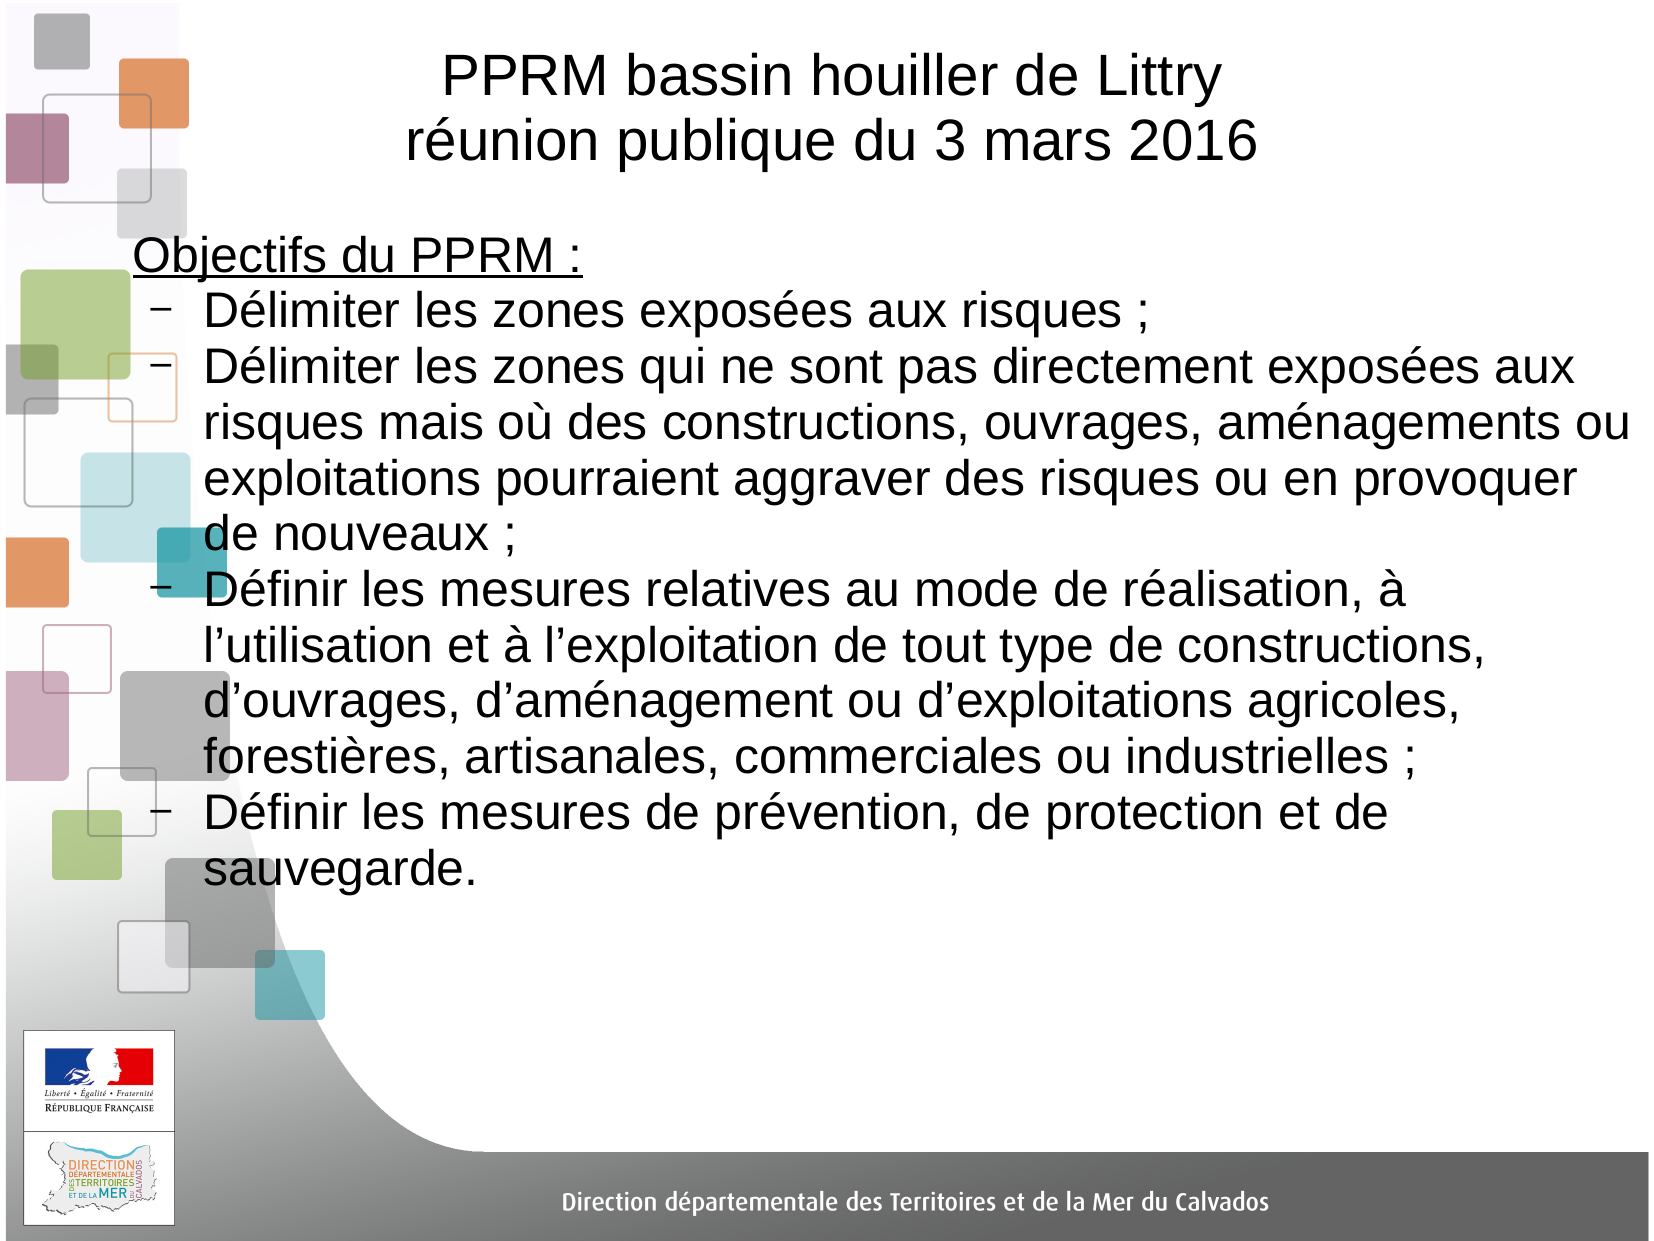

# PPRM bassin houiller de Littry réunion publique du 3 mars 2016
Objectifs du PPRM :
Délimiter les zones exposées aux risques ;
Délimiter les zones qui ne sont pas directement exposées aux risques mais où des constructions, ouvrages, aménagements ou exploitations pourraient aggraver des risques ou en provoquer de nouveaux ;
Définir les mesures relatives au mode de réalisation, à l’utilisation et à l’exploitation de tout type de constructions, d’ouvrages, d’aménagement ou d’exploitations agricoles, forestières, artisanales, commerciales ou industrielles ;
Définir les mesures de prévention, de protection et de sauvegarde.